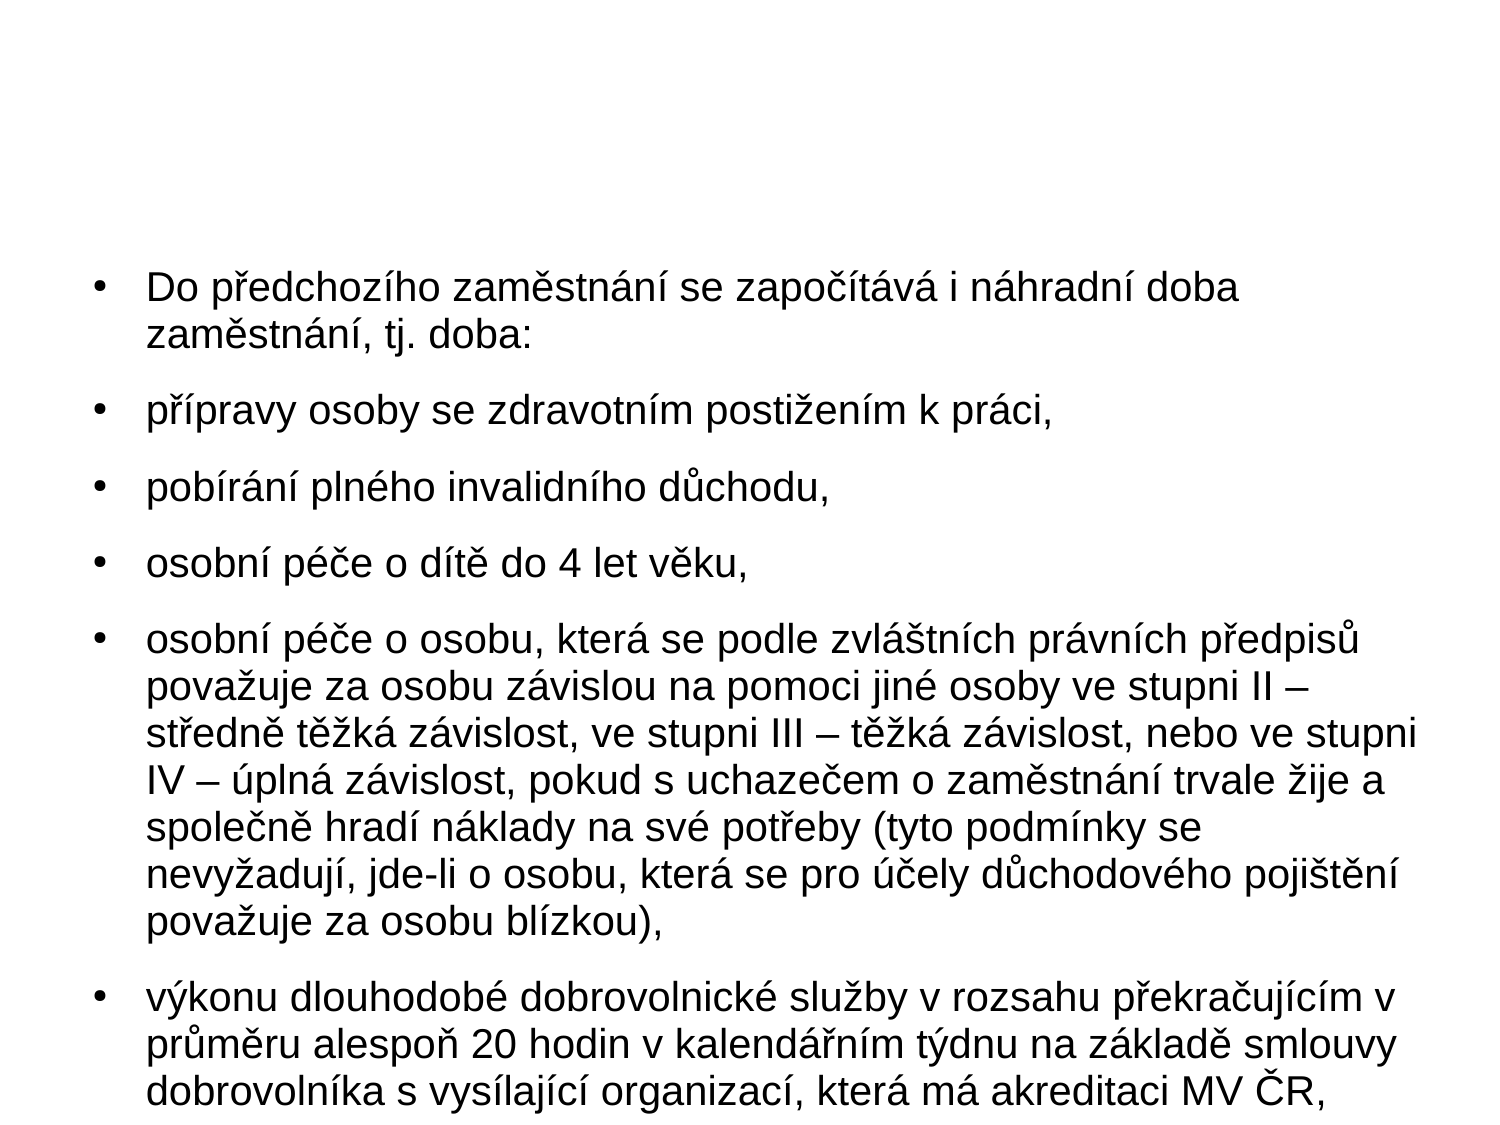

#
Do předchozího zaměstnání se započítává i náhradní doba zaměstnání, tj. doba:
přípravy osoby se zdravotním postižením k práci,
pobírání plného invalidního důchodu,
osobní péče o dítě do 4 let věku,
osobní péče o osobu, která se podle zvláštních právních předpisů považuje za osobu závislou na pomoci jiné osoby ve stupni II – středně těžká závislost, ve stupni III – těžká závislost, nebo ve stupni IV – úplná závislost, pokud s uchazečem o zaměstnání trvale žije a společně hradí náklady na své potřeby (tyto podmínky se nevyžadují, jde-li o osobu, která se pro účely důchodového pojištění považuje za osobu blízkou),
výkonu dlouhodobé dobrovolnické služby v rozsahu překračujícím v průměru alespoň 20 hodin v kalendářním týdnu na základě smlouvy dobrovolníka s vysílající organizací, která má akreditaci MV ČR,
soustavné přípravy na budoucí povolání v maximální délce 6 měsíců.